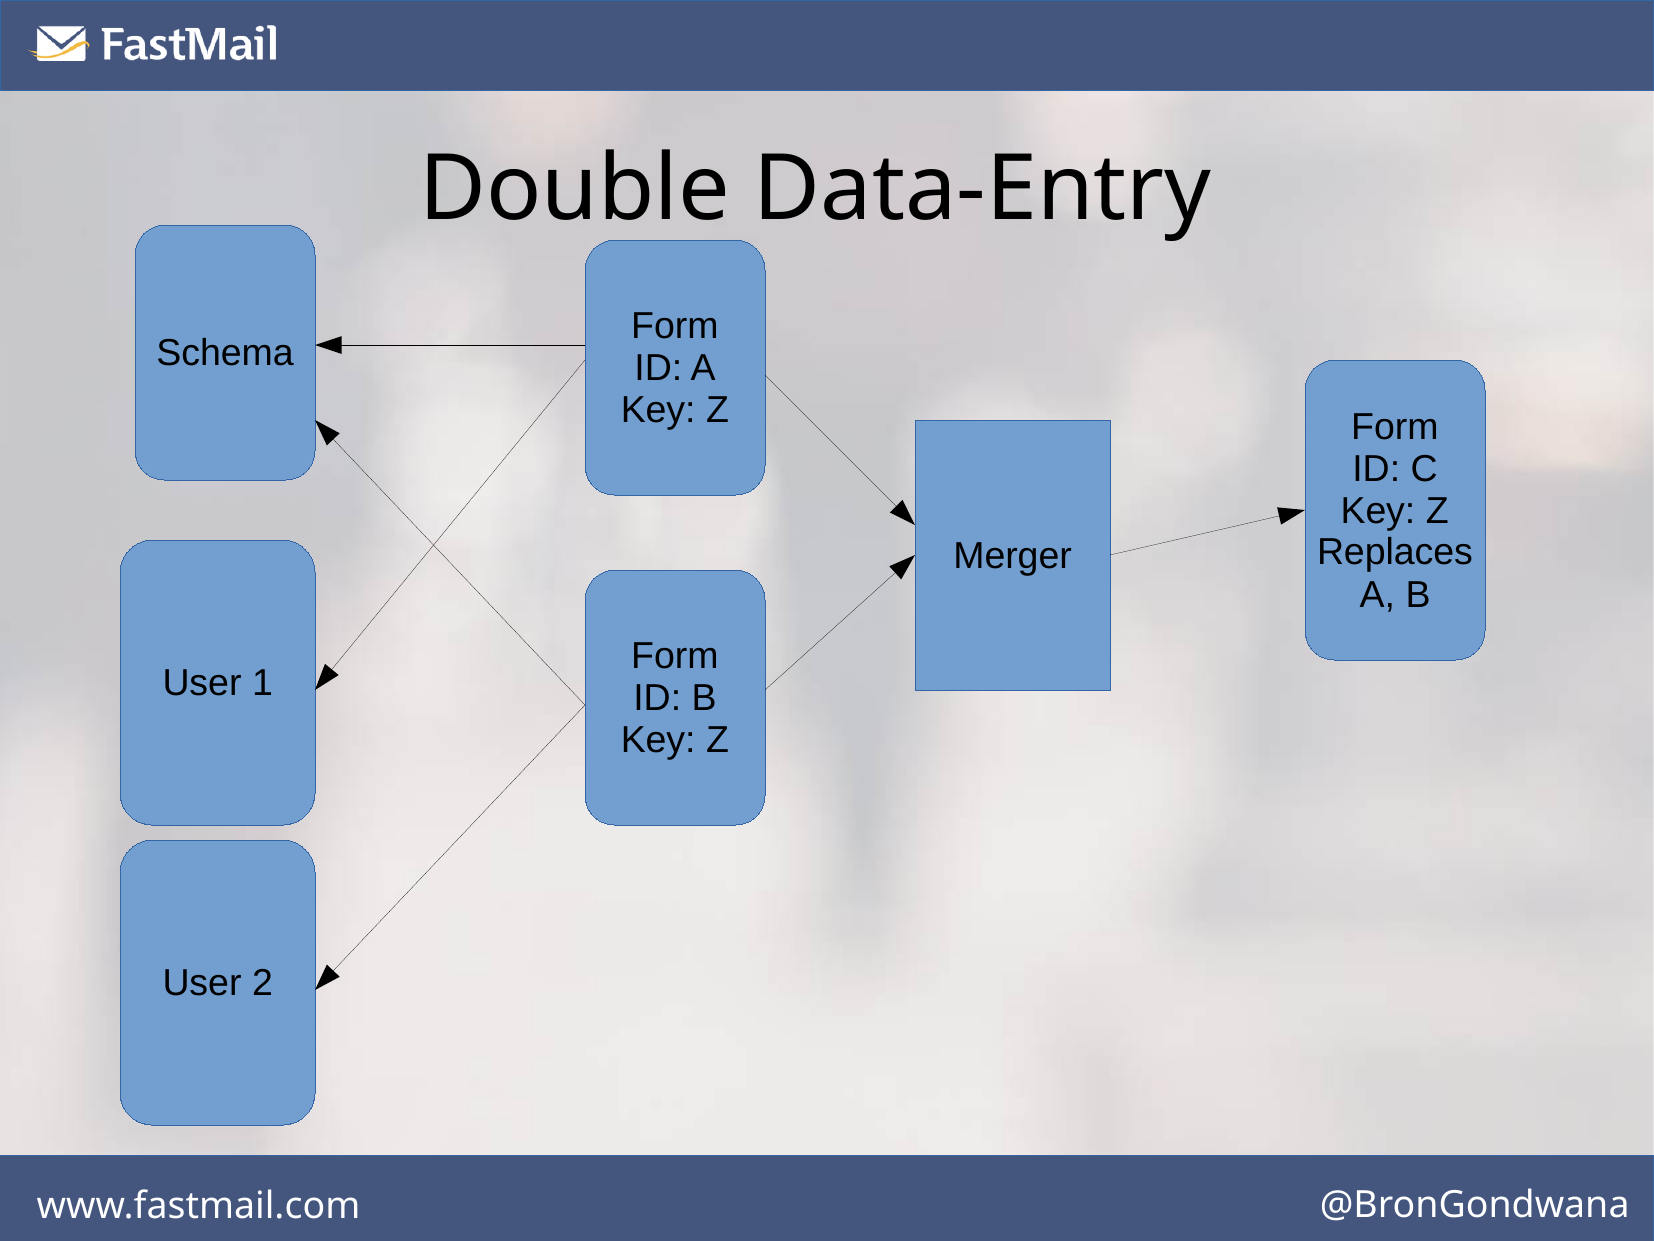

# Double Data-Entry
Schema
Form
ID: A
Key: Z
Form
ID: C
Key: Z
Replaces
A, B
Merger
User 1
Form
ID: B
Key: Z
User 2